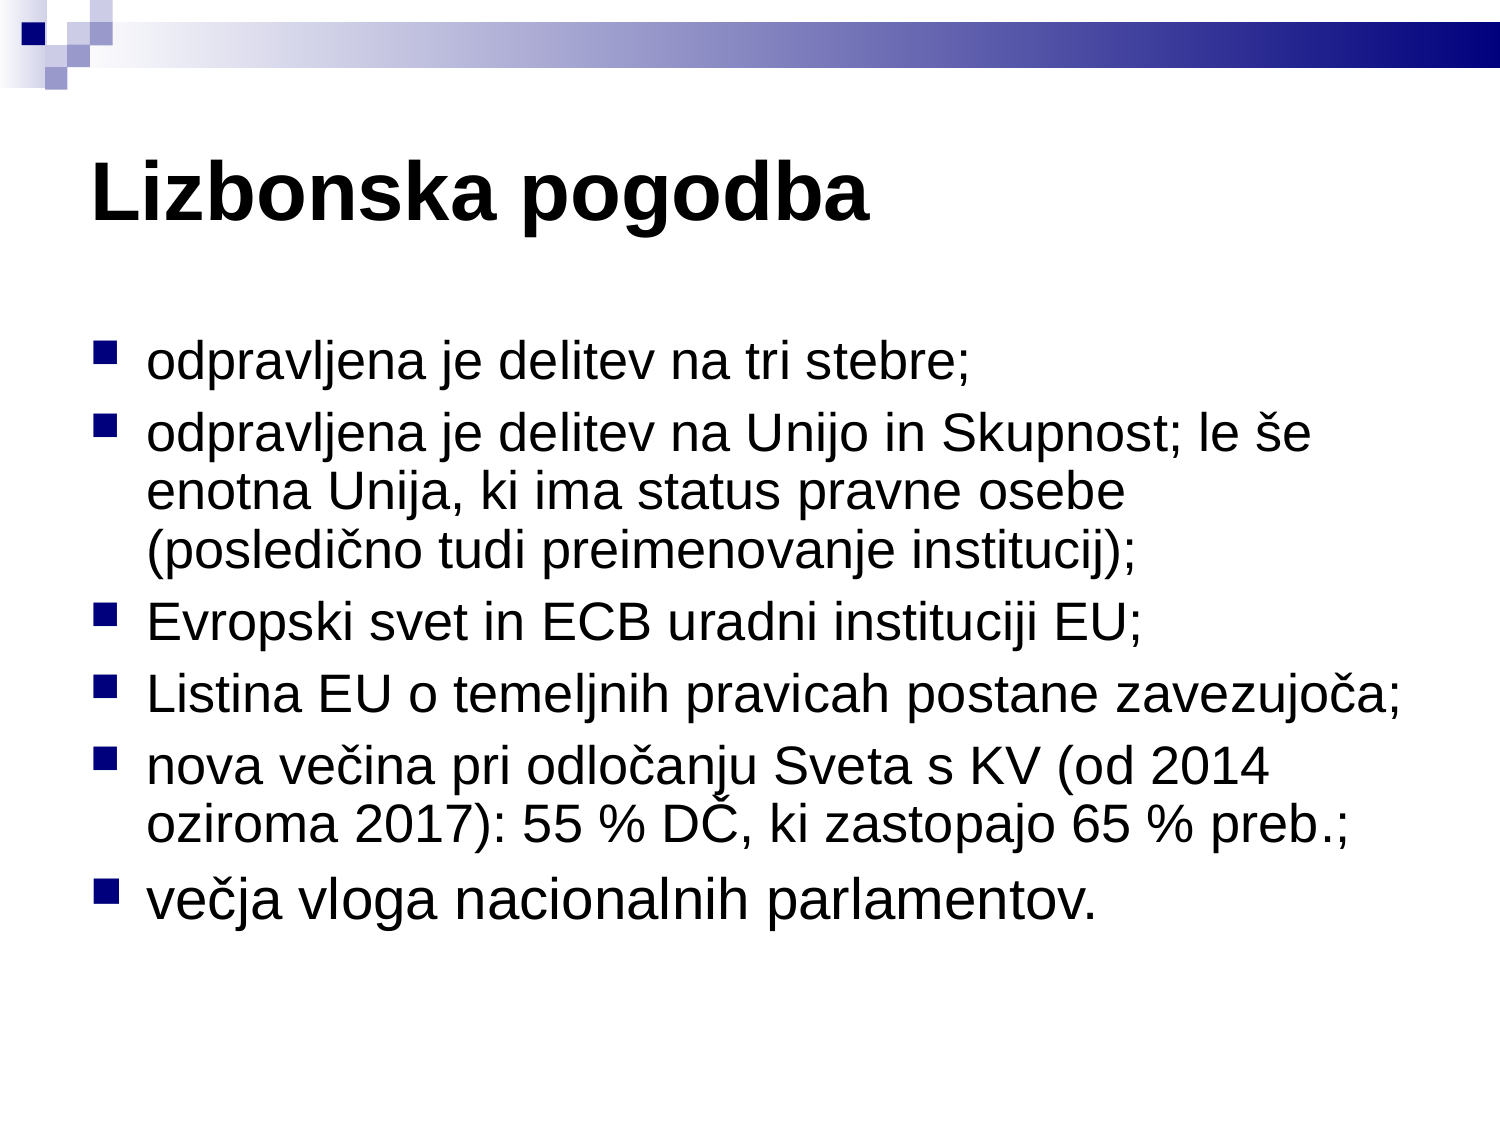

# Lizbonska pogodba
odpravljena je delitev na tri stebre;
odpravljena je delitev na Unijo in Skupnost; le še enotna Unija, ki ima status pravne osebe (posledično tudi preimenovanje institucij);
Evropski svet in ECB uradni instituciji EU;
Listina EU o temeljnih pravicah postane zavezujoča;
nova večina pri odločanju Sveta s KV (od 2014 oziroma 2017): 55 % DČ, ki zastopajo 65 % preb.;
večja vloga nacionalnih parlamentov.